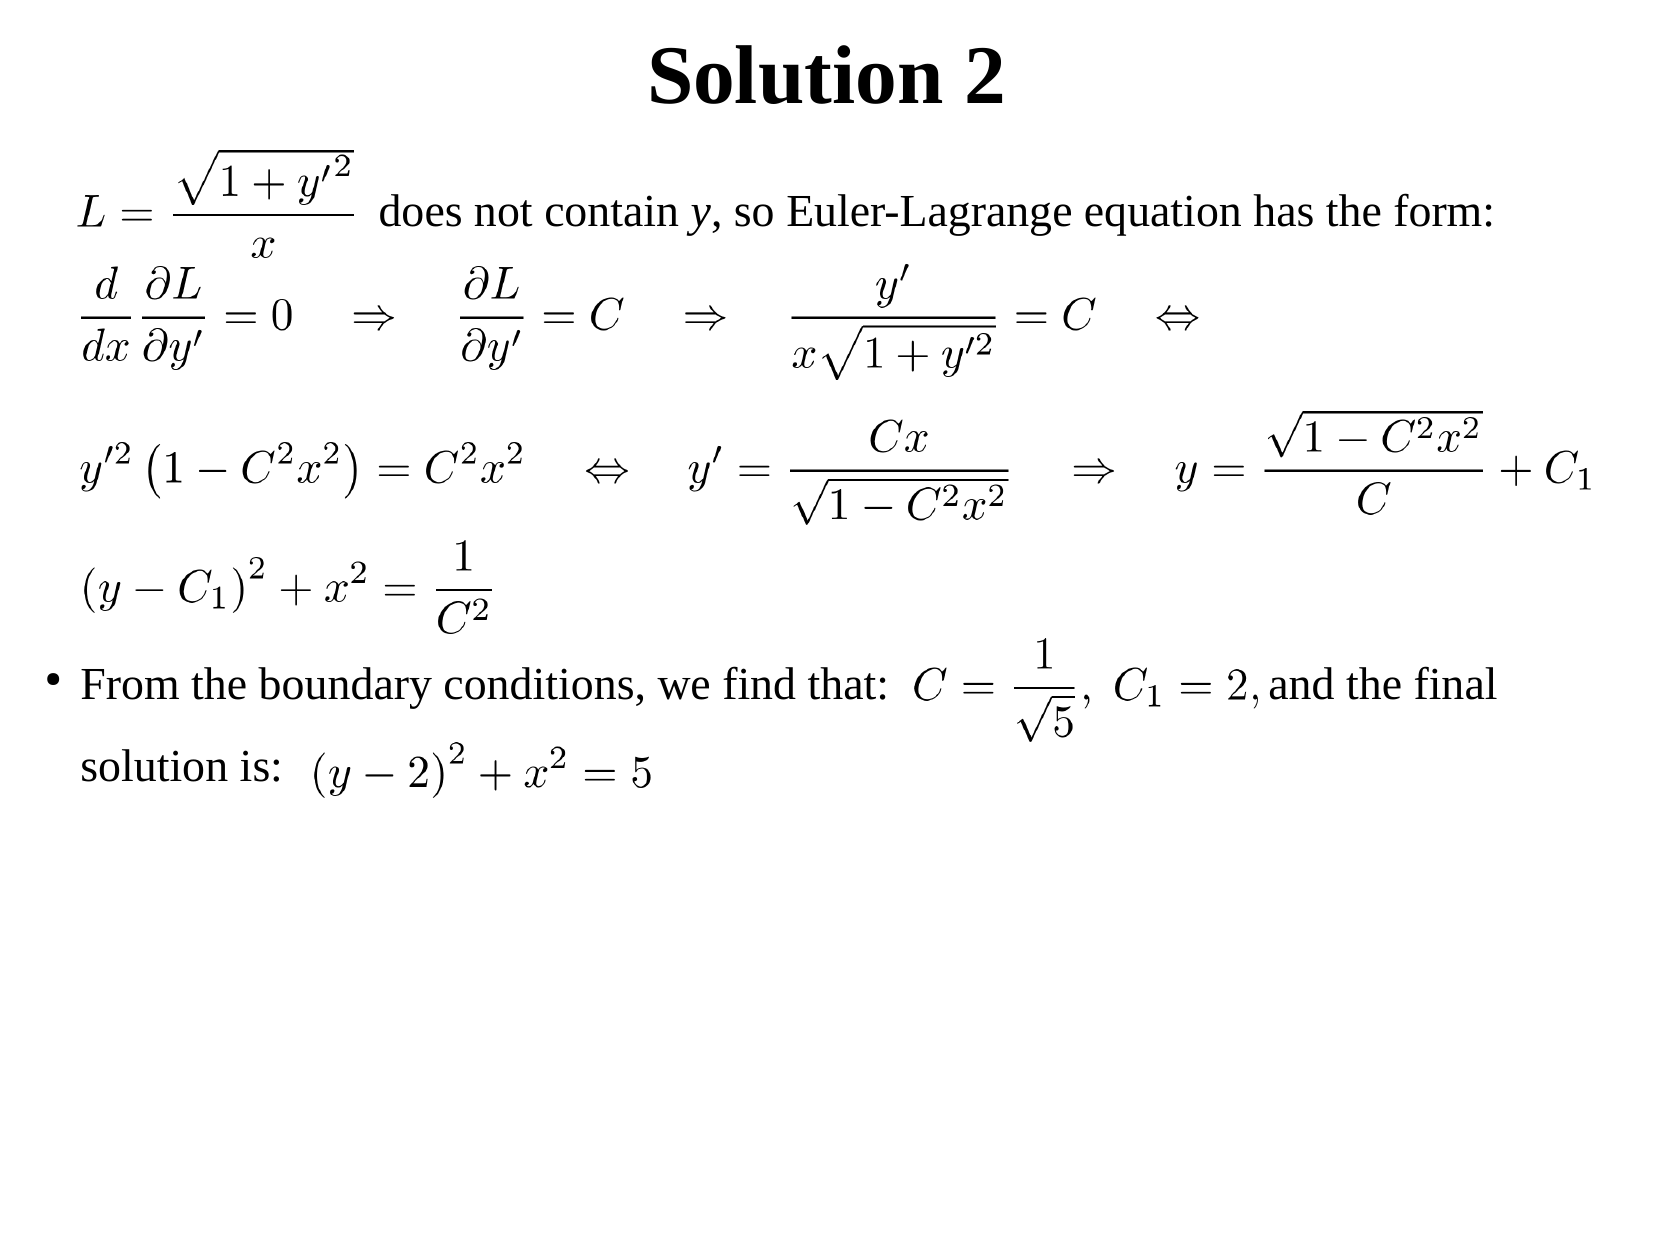

Solution 2
# does not contain y, so Euler-Lagrange equation has the form:
From the boundary conditions, we find that: and the final
solution is: